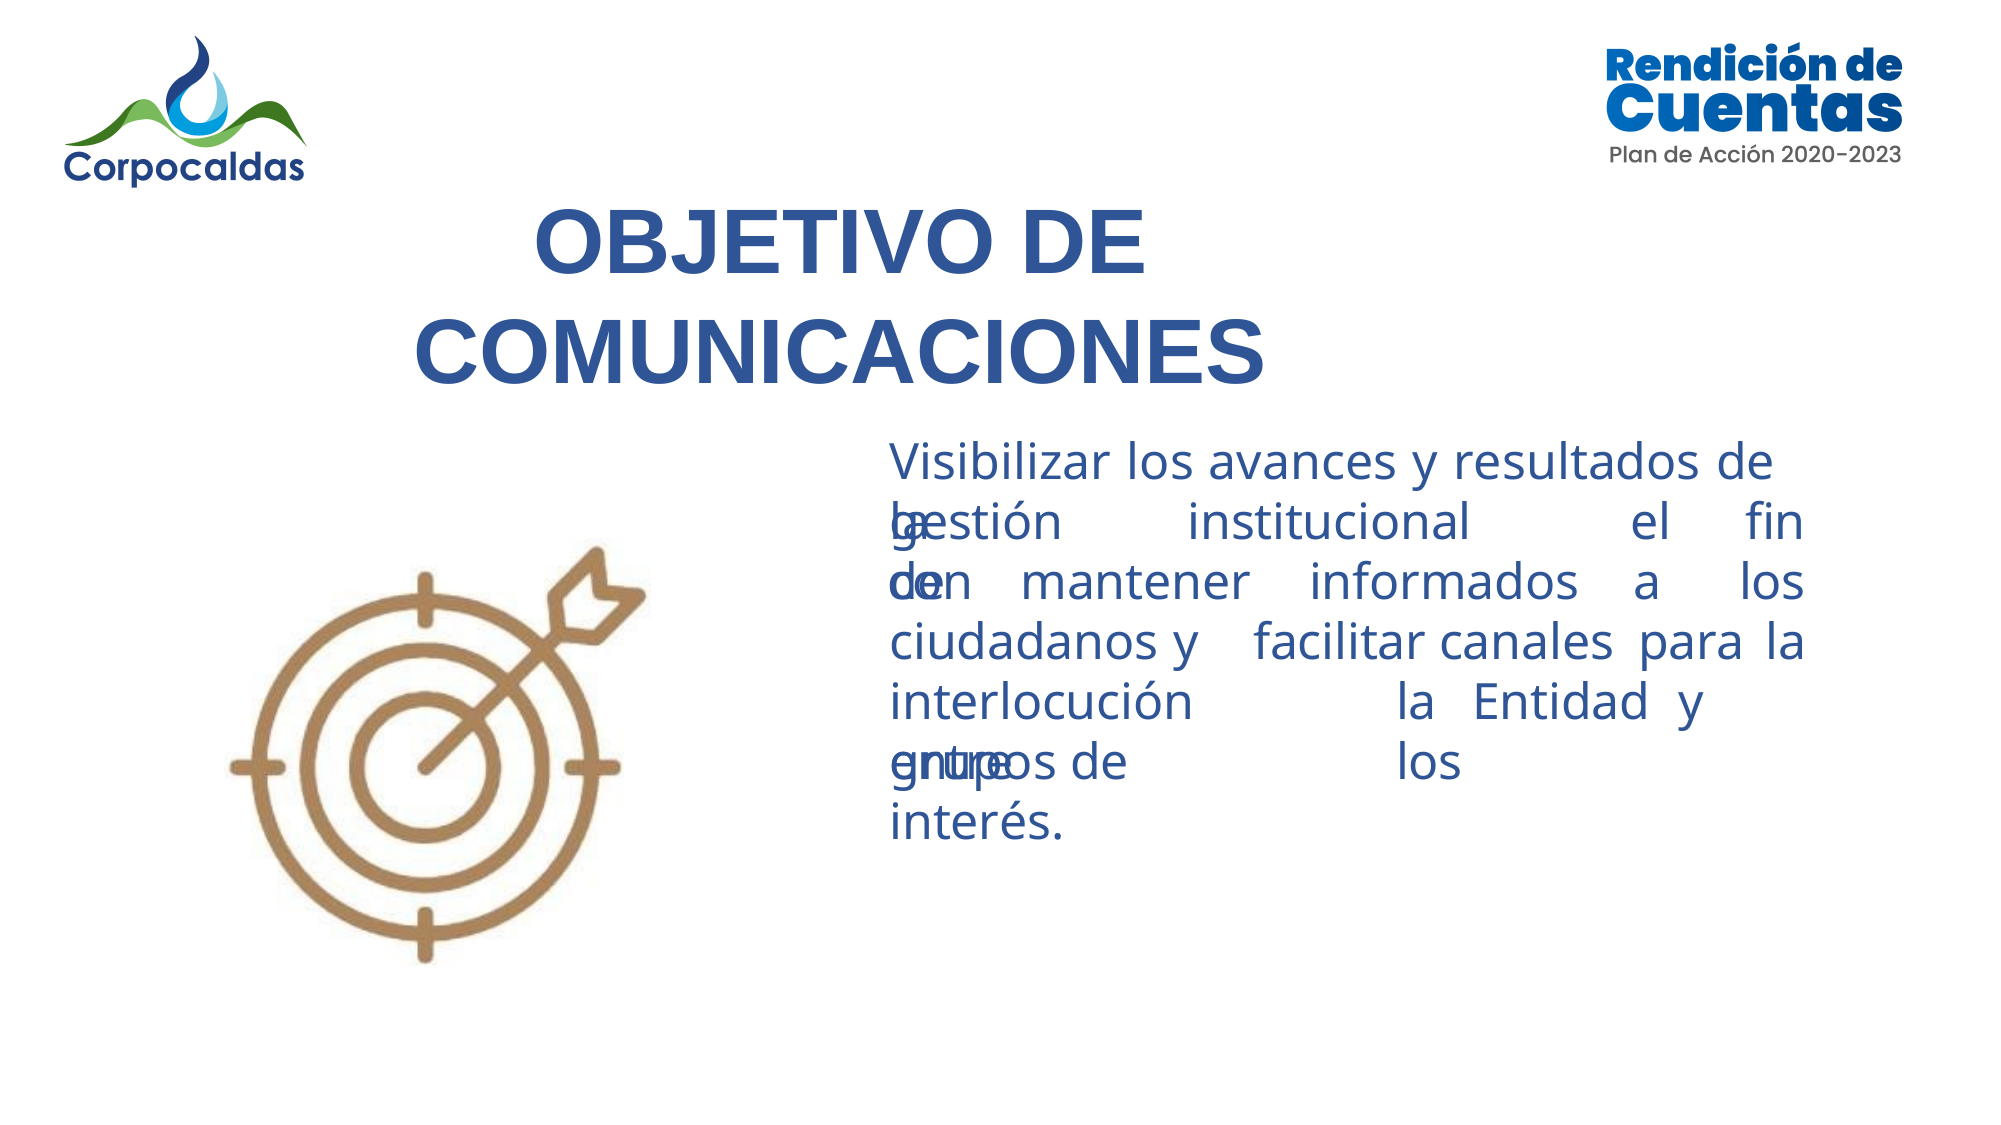

# OBJETIVO DE COMUNICACIONES
Visibilizar los avances y resultados de la
gestión	institucional	con
el	fin
de	mantener	informados	a	los
ciudadanos	y interlocución		entre
facilitar	canales	para	la
la	Entidad	y	los
grupos de interés.